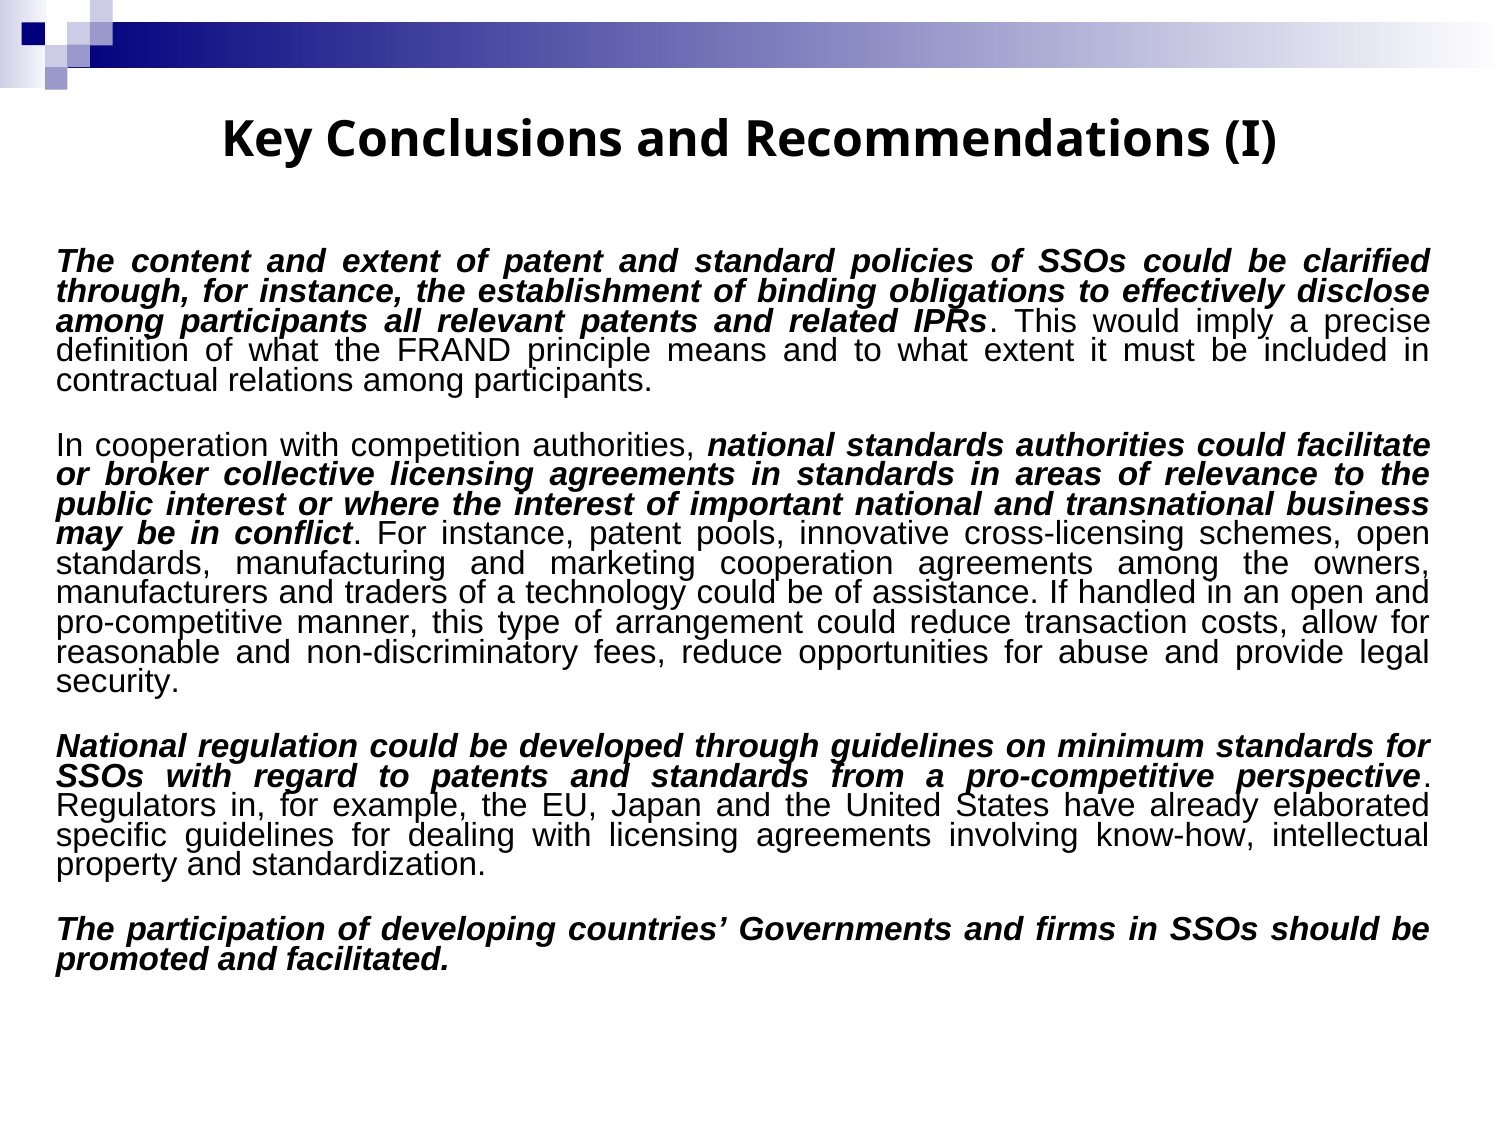

# Key Conclusions and Recommendations (I)
The content and extent of patent and standard policies of SSOs could be clarified through, for instance, the establishment of binding obligations to effectively disclose among participants all relevant patents and related IPRs. This would imply a precise definition of what the FRAND principle means and to what extent it must be included in contractual relations among participants.
In cooperation with competition authorities, national standards authorities could facilitate or broker collective licensing agreements in standards in areas of relevance to the public interest or where the interest of important national and transnational business may be in conflict. For instance, patent pools, innovative cross-licensing schemes, open standards, manufacturing and marketing cooperation agreements among the owners, manufacturers and traders of a technology could be of assistance. If handled in an open and pro-competitive manner, this type of arrangement could reduce transaction costs, allow for reasonable and non-discriminatory fees, reduce opportunities for abuse and provide legal security.
National regulation could be developed through guidelines on minimum standards for SSOs with regard to patents and standards from a pro-competitive perspective. Regulators in, for example, the EU, Japan and the United States have already elaborated specific guidelines for dealing with licensing agreements involving know-how, intellectual property and standardization.
The participation of developing countries’ Governments and firms in SSOs should be promoted and facilitated.